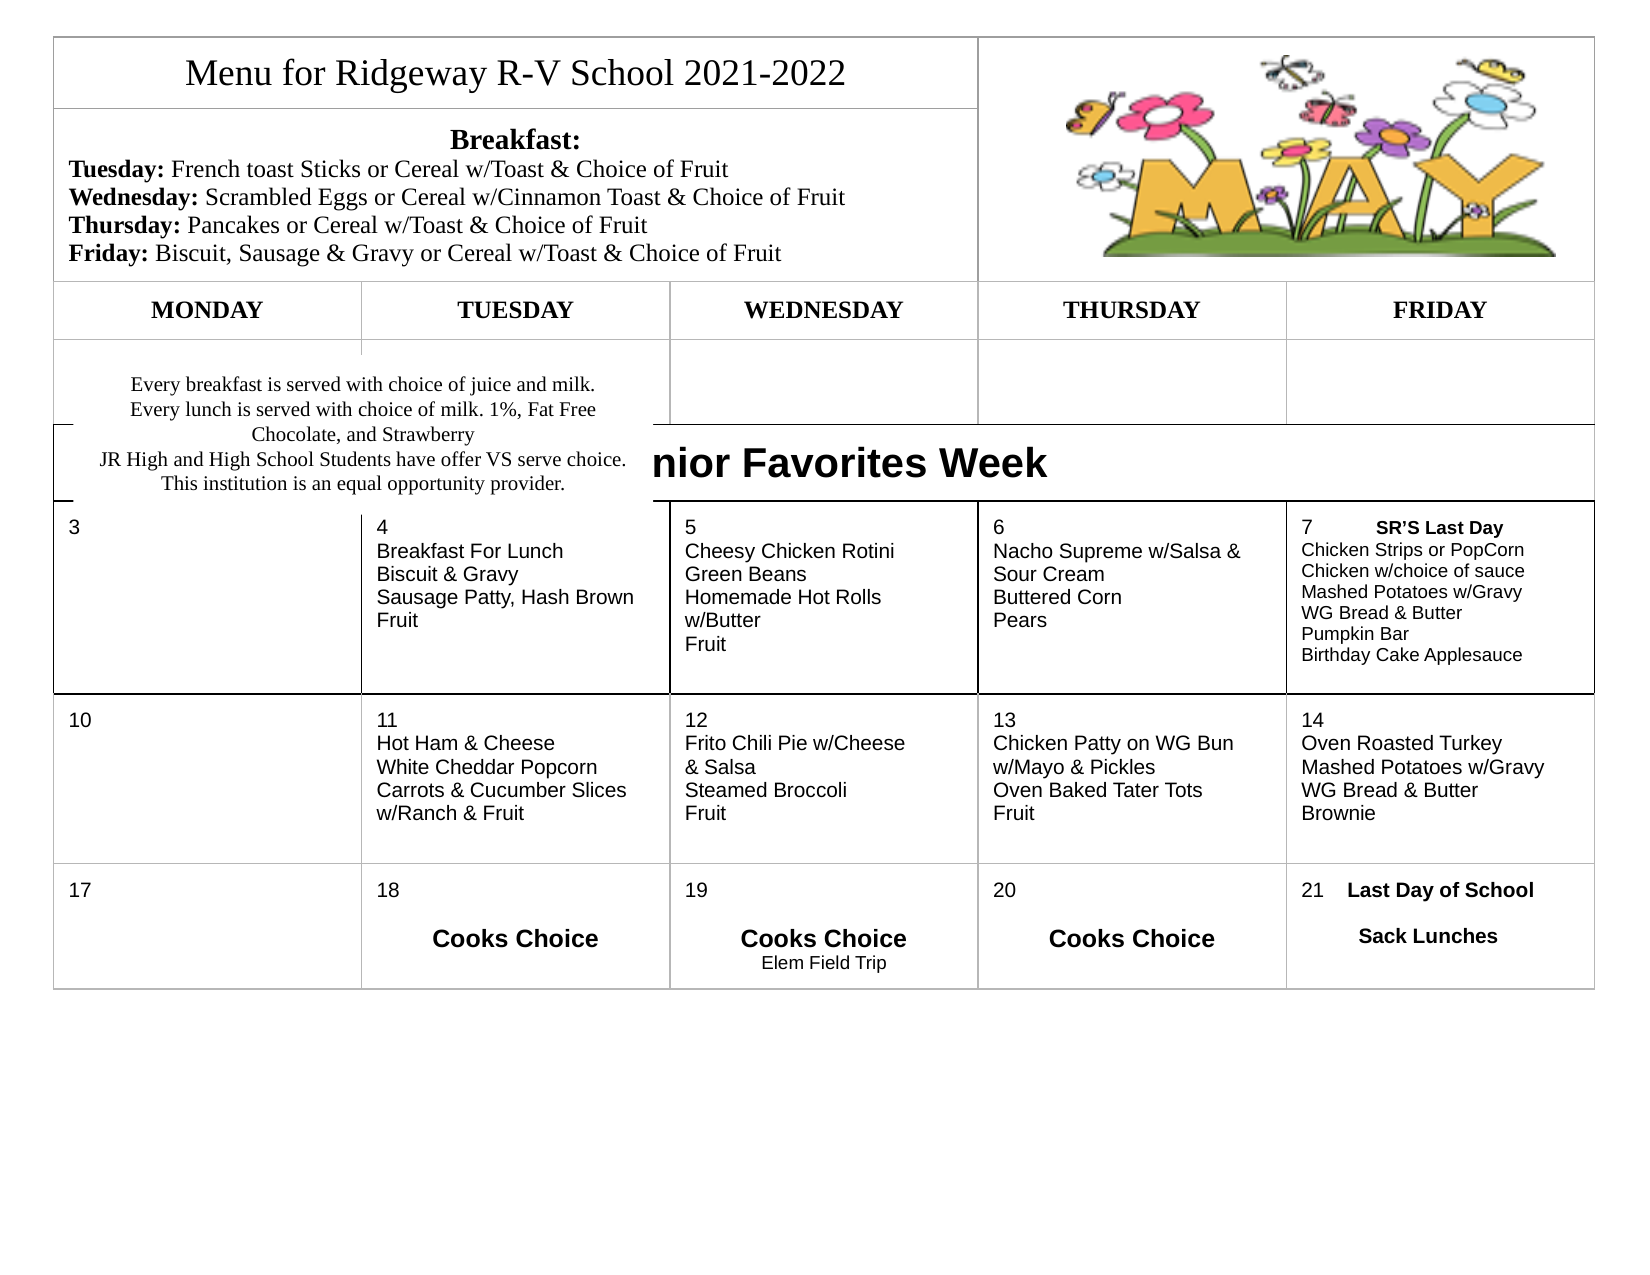

| Menu for Ridgeway R-V School 2021-2022 | | | | |
| --- | --- | --- | --- | --- |
| Breakfast: Tuesday: French toast Sticks or Cereal w/Toast & Choice of Fruit Wednesday: Scrambled Eggs or Cereal w/Cinnamon Toast & Choice of Fruit Thursday: Pancakes or Cereal w/Toast & Choice of Fruit Friday: Biscuit, Sausage & Gravy or Cereal w/Toast & Choice of Fruit | | | | |
| MONDAY | TUESDAY | WEDNESDAY | THURSDAY | FRIDAY |
| | | | | |
| Senior Favorites Week | | | | |
| 3 | 4 Breakfast For Lunch Biscuit & Gravy Sausage Patty, Hash Brown Fruit | 5 Cheesy Chicken Rotini Green Beans Homemade Hot Rolls w/Butter Fruit | 6 Nacho Supreme w/Salsa & Sour Cream Buttered Corn Pears | 7 SR’S Last Day Chicken Strips or PopCorn Chicken w/choice of sauce Mashed Potatoes w/Gravy WG Bread & Butter Pumpkin Bar Birthday Cake Applesauce |
| 10 | 11 Hot Ham & Cheese White Cheddar Popcorn Carrots & Cucumber Slices w/Ranch & Fruit | 12 Frito Chili Pie w/Cheese & Salsa Steamed Broccoli Fruit | 13 Chicken Patty on WG Bun w/Mayo & Pickles Oven Baked Tater Tots Fruit | 14 Oven Roasted Turkey Mashed Potatoes w/Gravy WG Bread & Butter Brownie |
| 17 | 18 Cooks Choice | 19 Cooks Choice Elem Field Trip | 20 Cooks Choice | 21 Last Day of School Sack Lunches |
Every breakfast is served with choice of juice and milk.
Every lunch is served with choice of milk. 1%, Fat Free Chocolate, and Strawberry
JR High and High School Students have offer VS serve choice.
This institution is an equal opportunity provider.